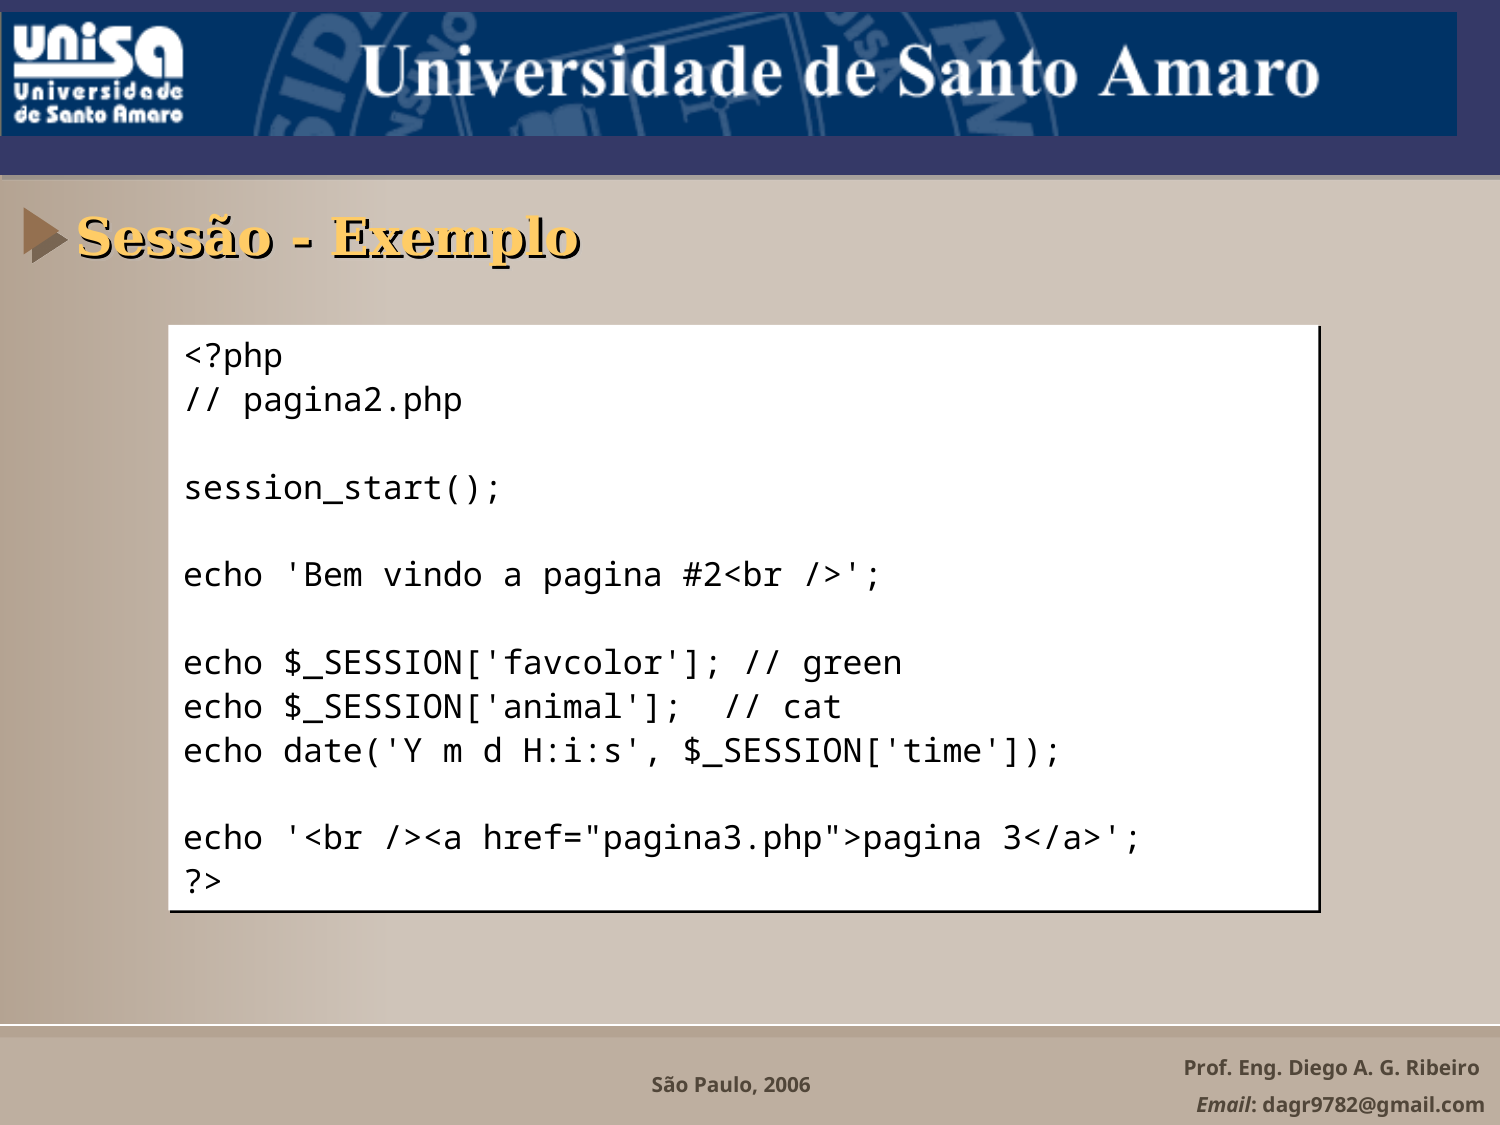

Sessão - Exemplo
<?php
// pagina2.php
session_start();
echo 'Bem vindo a pagina #2<br />';
echo $_SESSION['favcolor']; // green
echo $_SESSION['animal']; // cat
echo date('Y m d H:i:s', $_SESSION['time']);
echo '<br /><a href="pagina3.php">pagina 3</a>';
?>